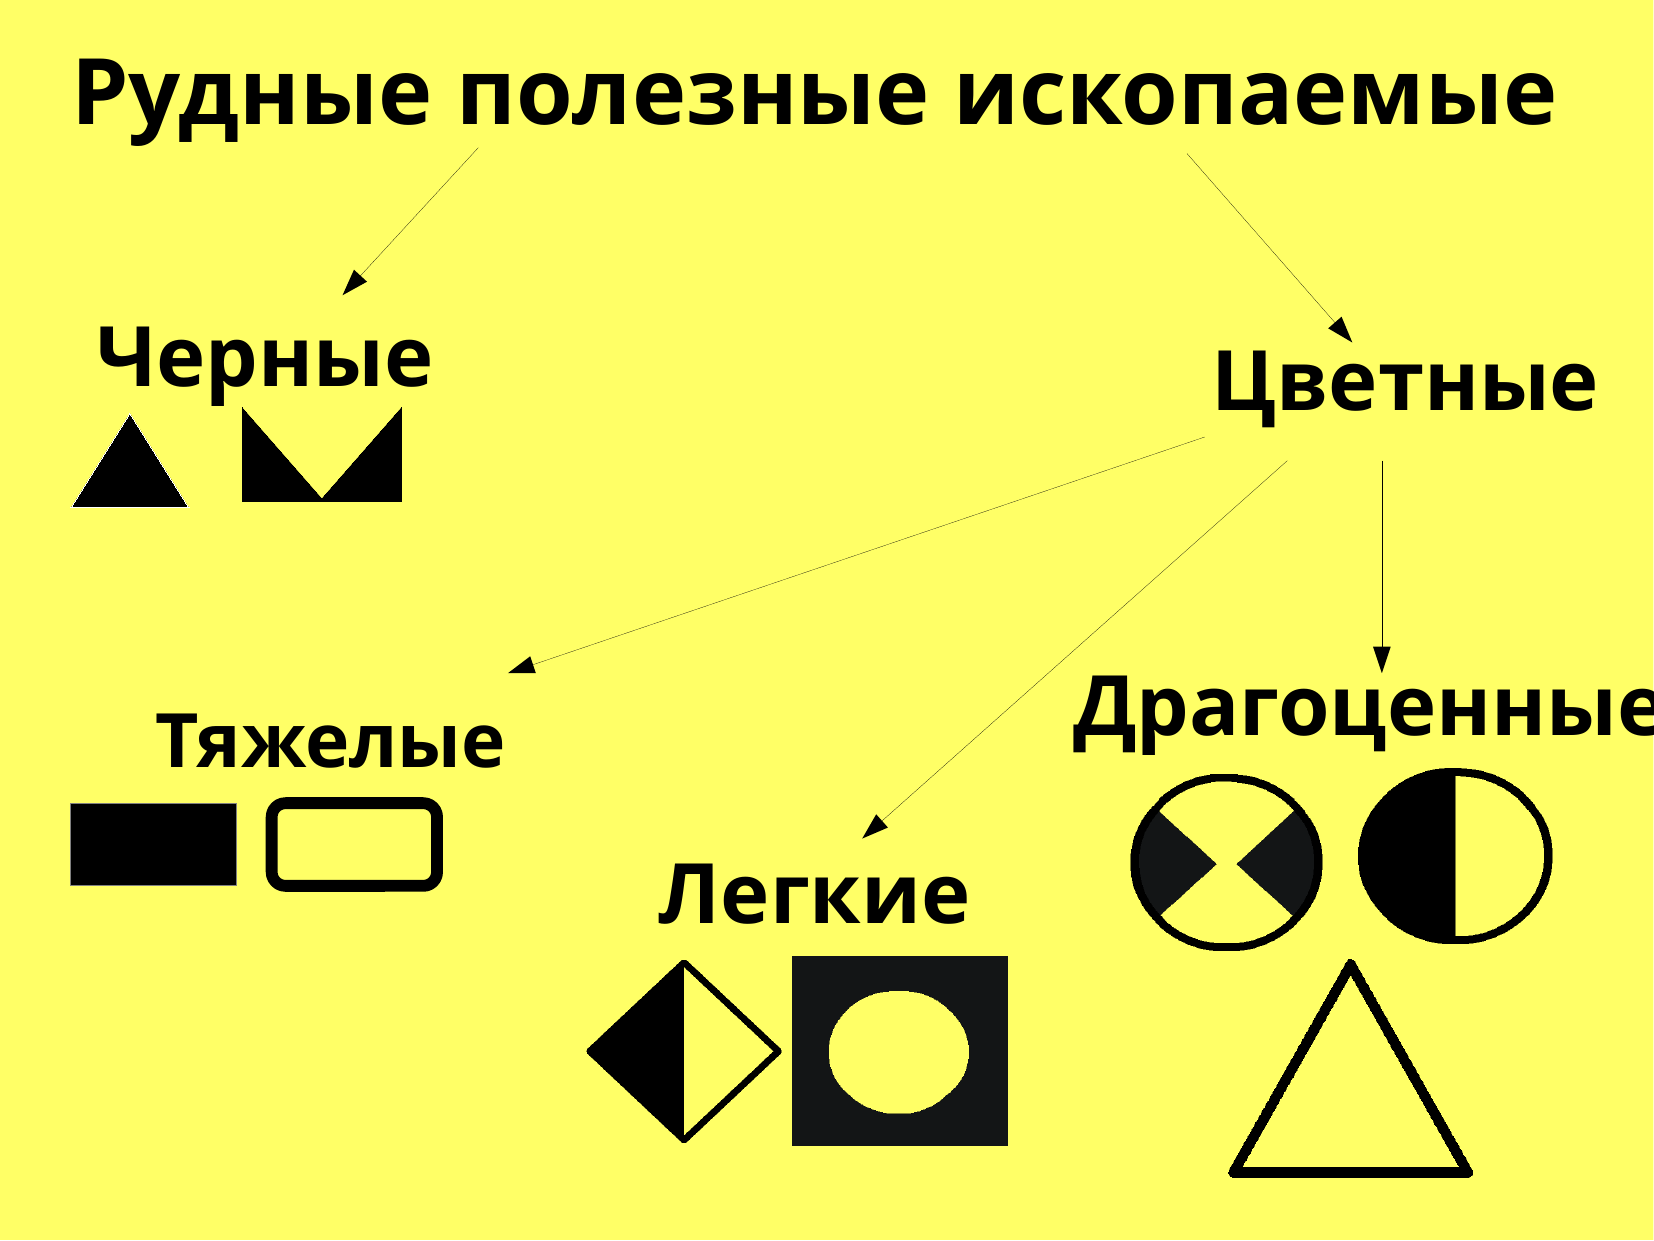

Рудные полезные ископаемые
Черные
Цветные
Драгоценные
Тяжелые
Легкие